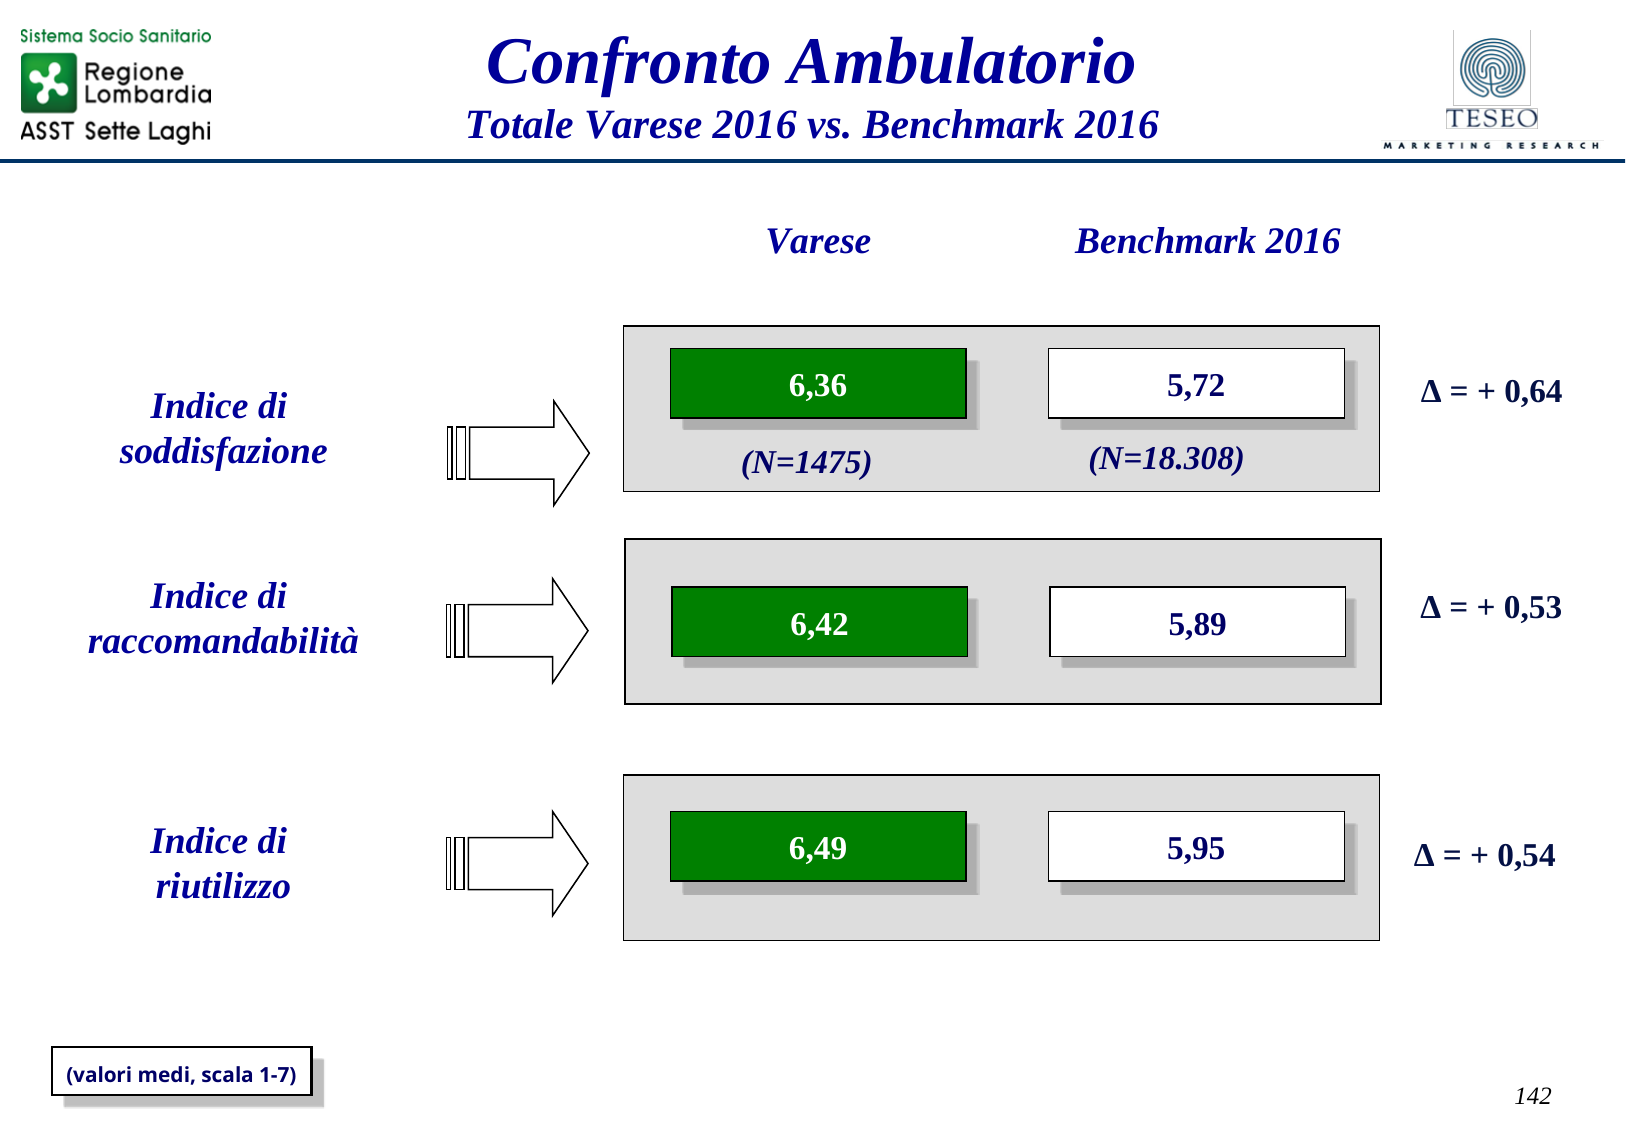

Confronto Ambulatorio
Totale Varese 2016 vs. Benchmark 2016
Varese
Benchmark 2016
6,36
5,72
Δ = + 0,64
Indice di
soddisfazione
(N=18.308)
(N=1475)
Indice di
raccomandabilità
Δ = + 0,53
6,42
5,89
Indice di
riutilizzo
6,49
5,95
Δ = + 0,54
(valori medi, scala 1-7)